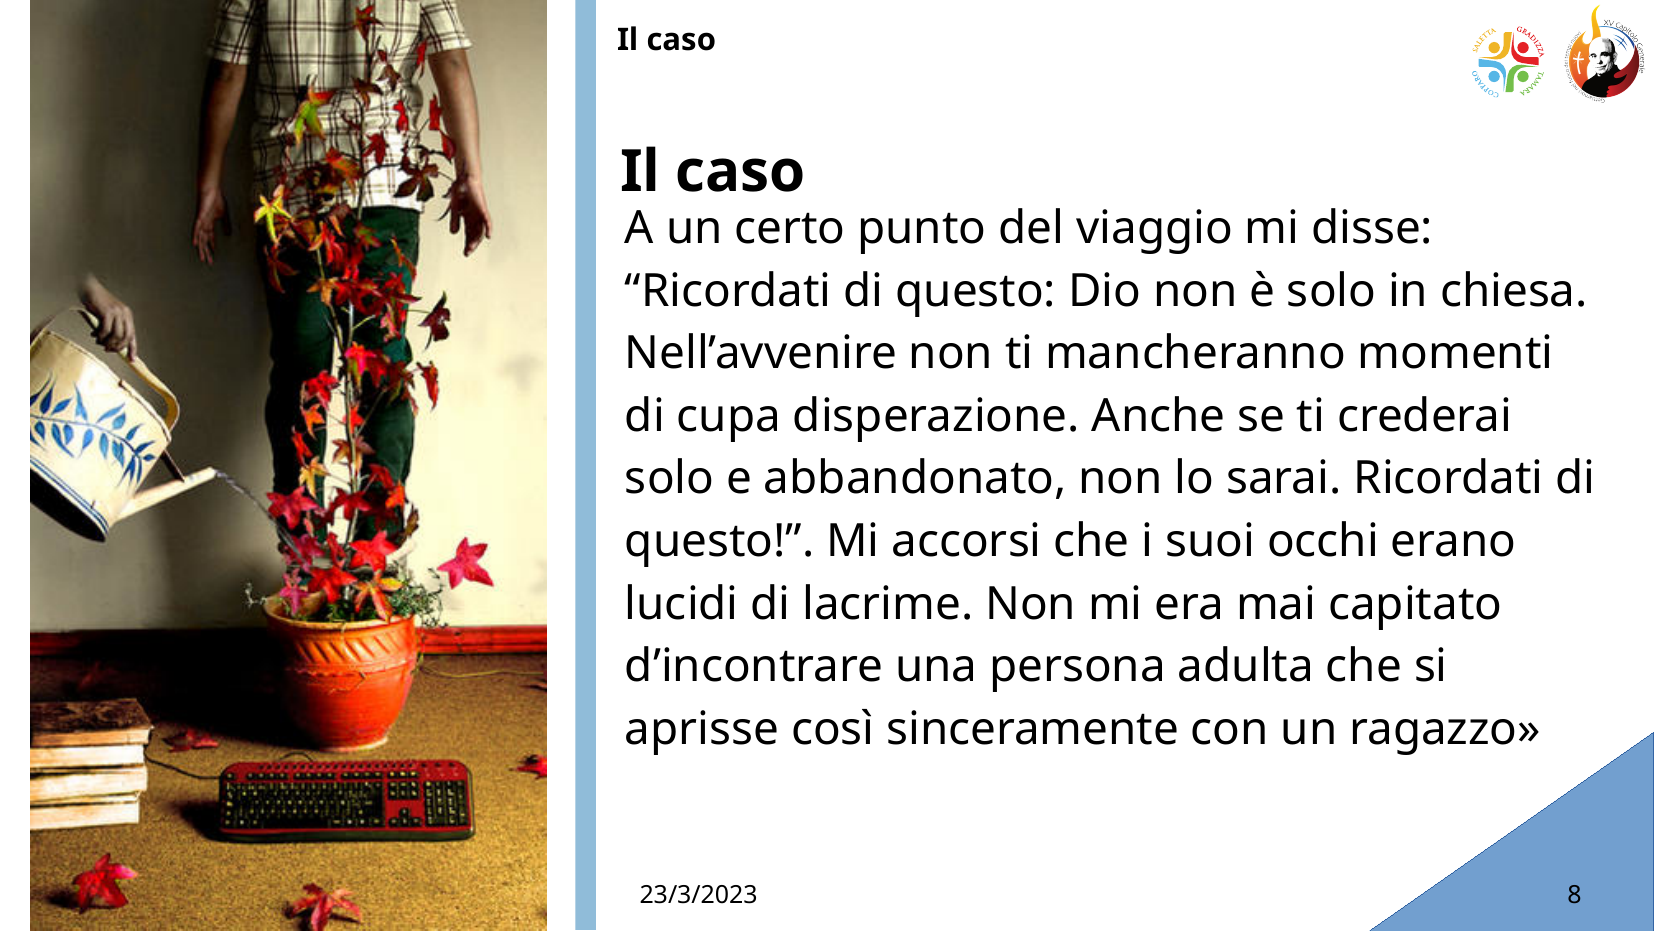

Il caso
Il caso
# A un certo punto del viaggio mi disse: “Ricordati di questo: Dio non è solo in chiesa. Nell’avvenire non ti mancheranno momenti di cupa disperazione. Anche se ti crederai solo e abbandonato, non lo sarai. Ricordati di questo!”. Mi accorsi che i suoi occhi erano lucidi di lacrime. Non mi era mai capitato d’incontrare una persona adulta che si aprisse così sinceramente con un ragazzo»